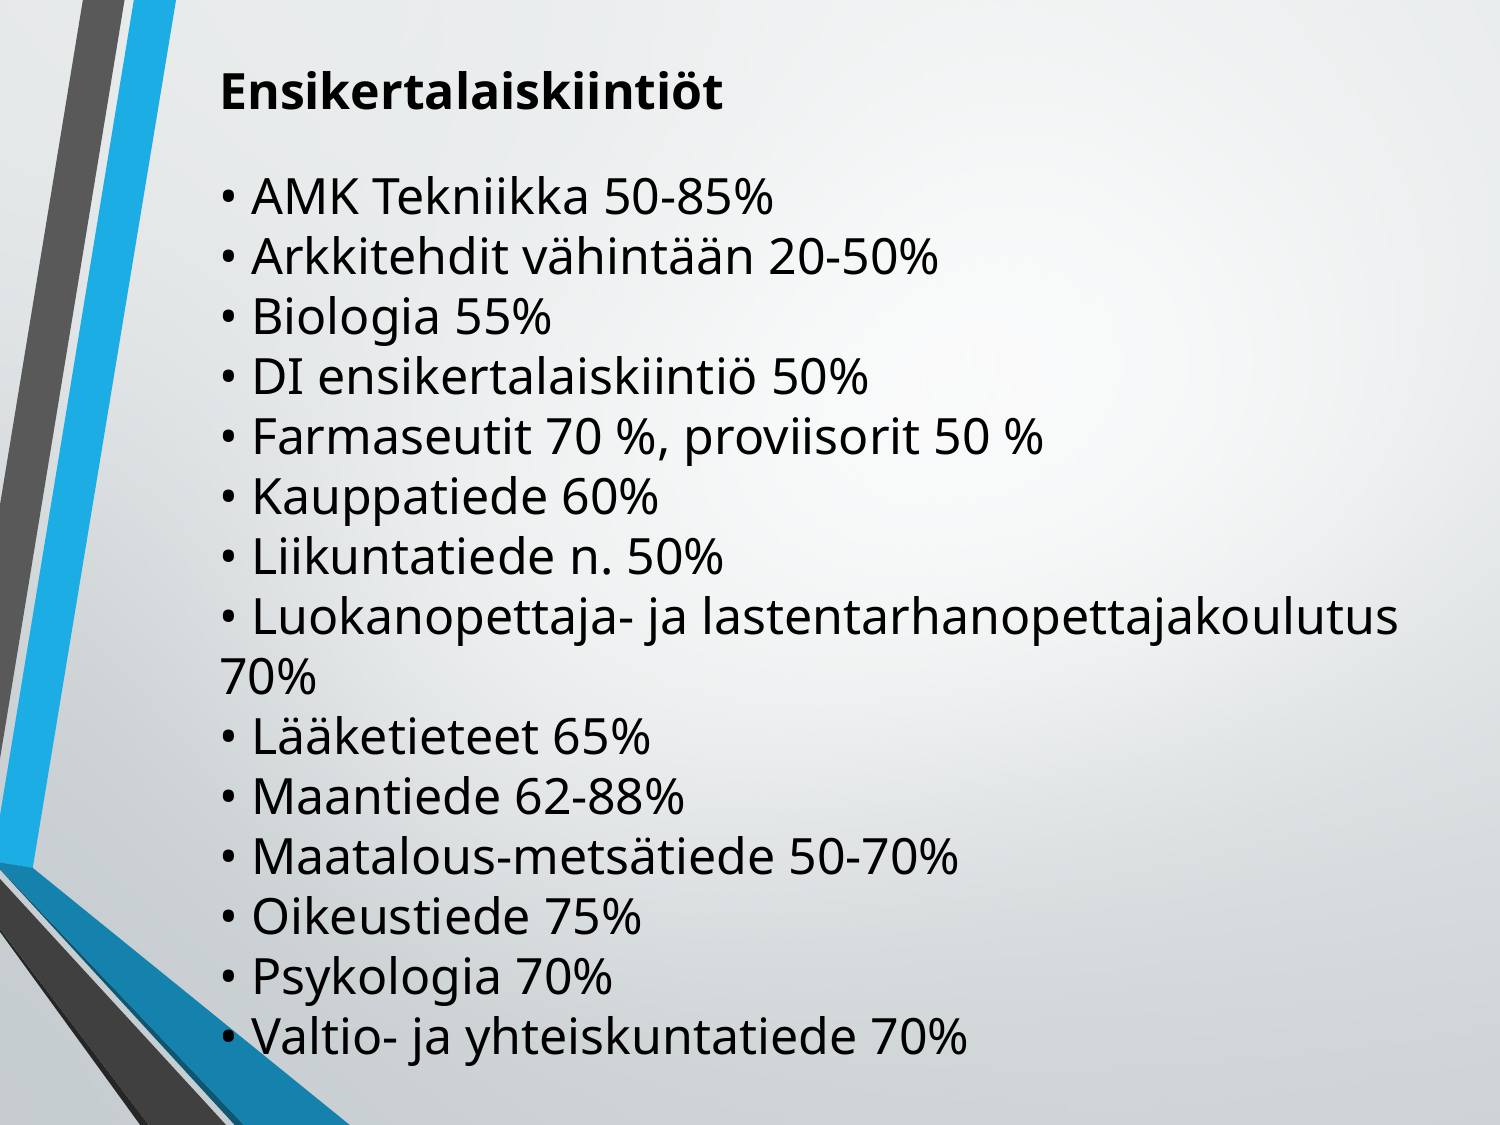

Ensikertalaiskiintiöt
• AMK Tekniikka 50-85%
• Arkkitehdit vähintään 20-50%
• Biologia 55%
• DI ensikertalaiskiintiö 50%
• Farmaseutit 70 %, proviisorit 50 %
• Kauppatiede 60%
• Liikuntatiede n. 50%
• Luokanopettaja- ja lastentarhanopettajakoulutus 70%
• Lääketieteet 65%
• Maantiede 62-88%
• Maatalous-metsätiede 50-70%
• Oikeustiede 75%
• Psykologia 70%
• Valtio- ja yhteiskuntatiede 70%